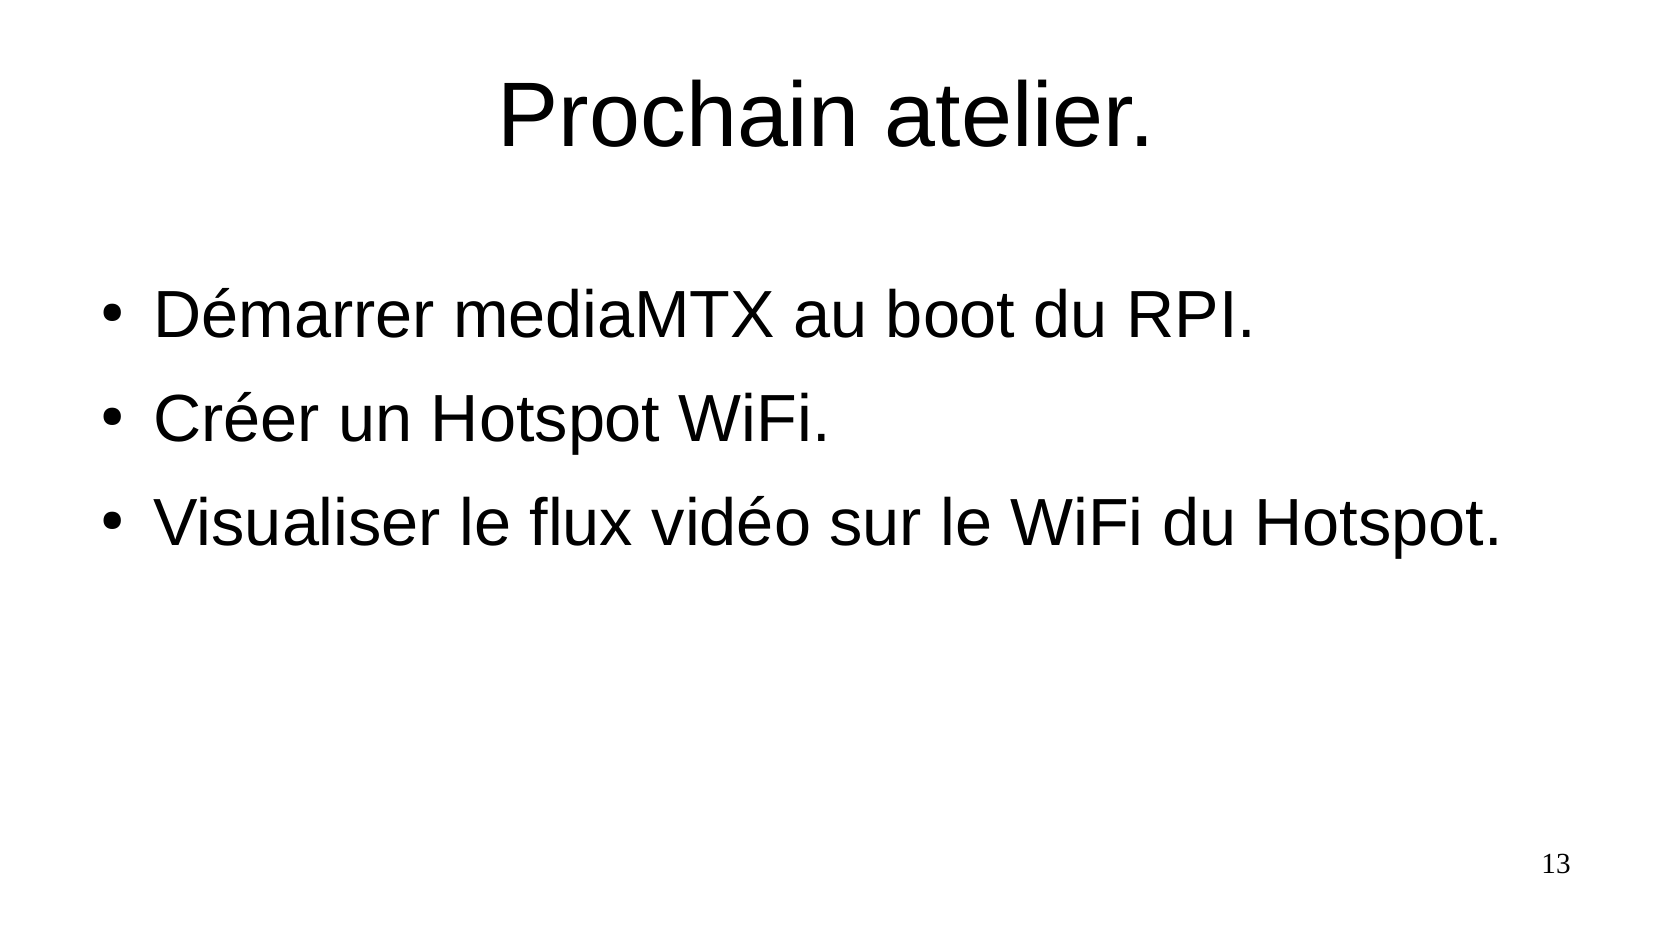

# Prochain atelier.
Démarrer mediaMTX au boot du RPI.
Créer un Hotspot WiFi.
Visualiser le flux vidéo sur le WiFi du Hotspot.
13